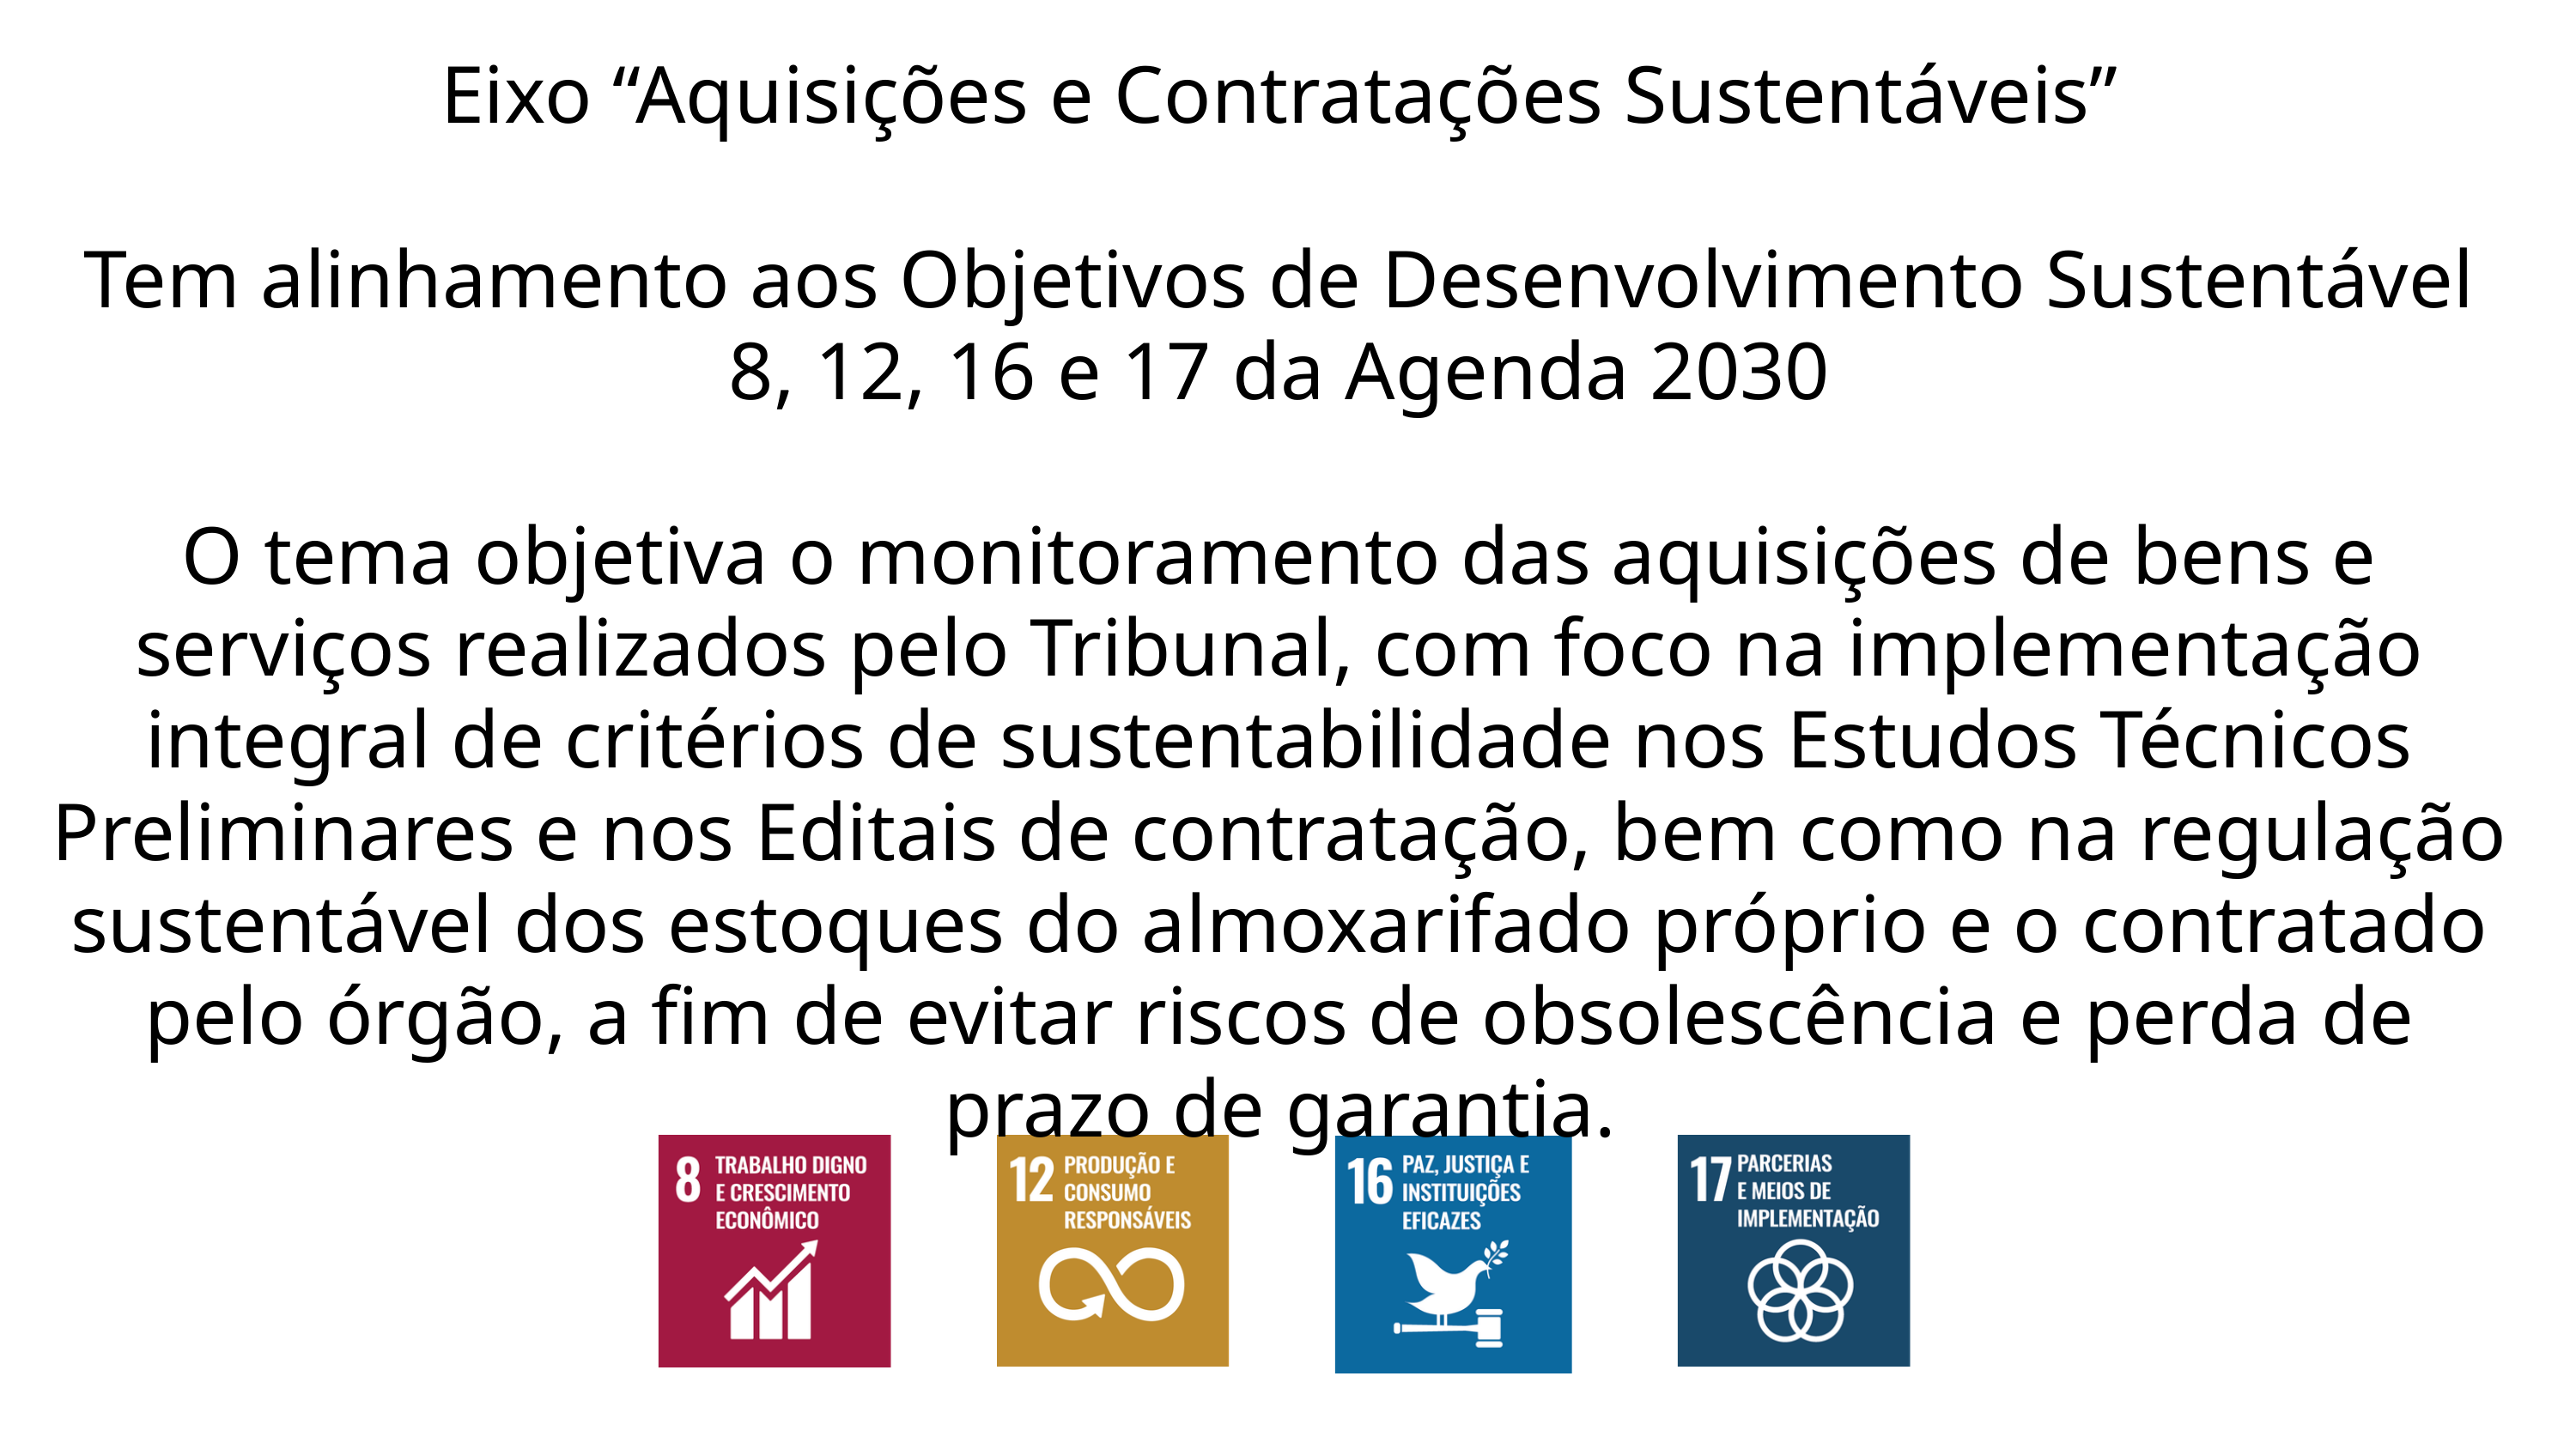

Eixo “Aquisições e Contratações Sustentáveis”
Tem alinhamento aos Objetivos de Desenvolvimento Sustentável 8, 12, 16 e 17 da Agenda 2030
O tema objetiva o monitoramento das aquisições de bens e serviços realizados pelo Tribunal, com foco na implementação integral de critérios de sustentabilidade nos Estudos Técnicos Preliminares e nos Editais de contratação, bem como na regulação sustentável dos estoques do almoxarifado próprio e o contratado pelo órgão, a fim de evitar riscos de obsolescência e perda de prazo de garantia.